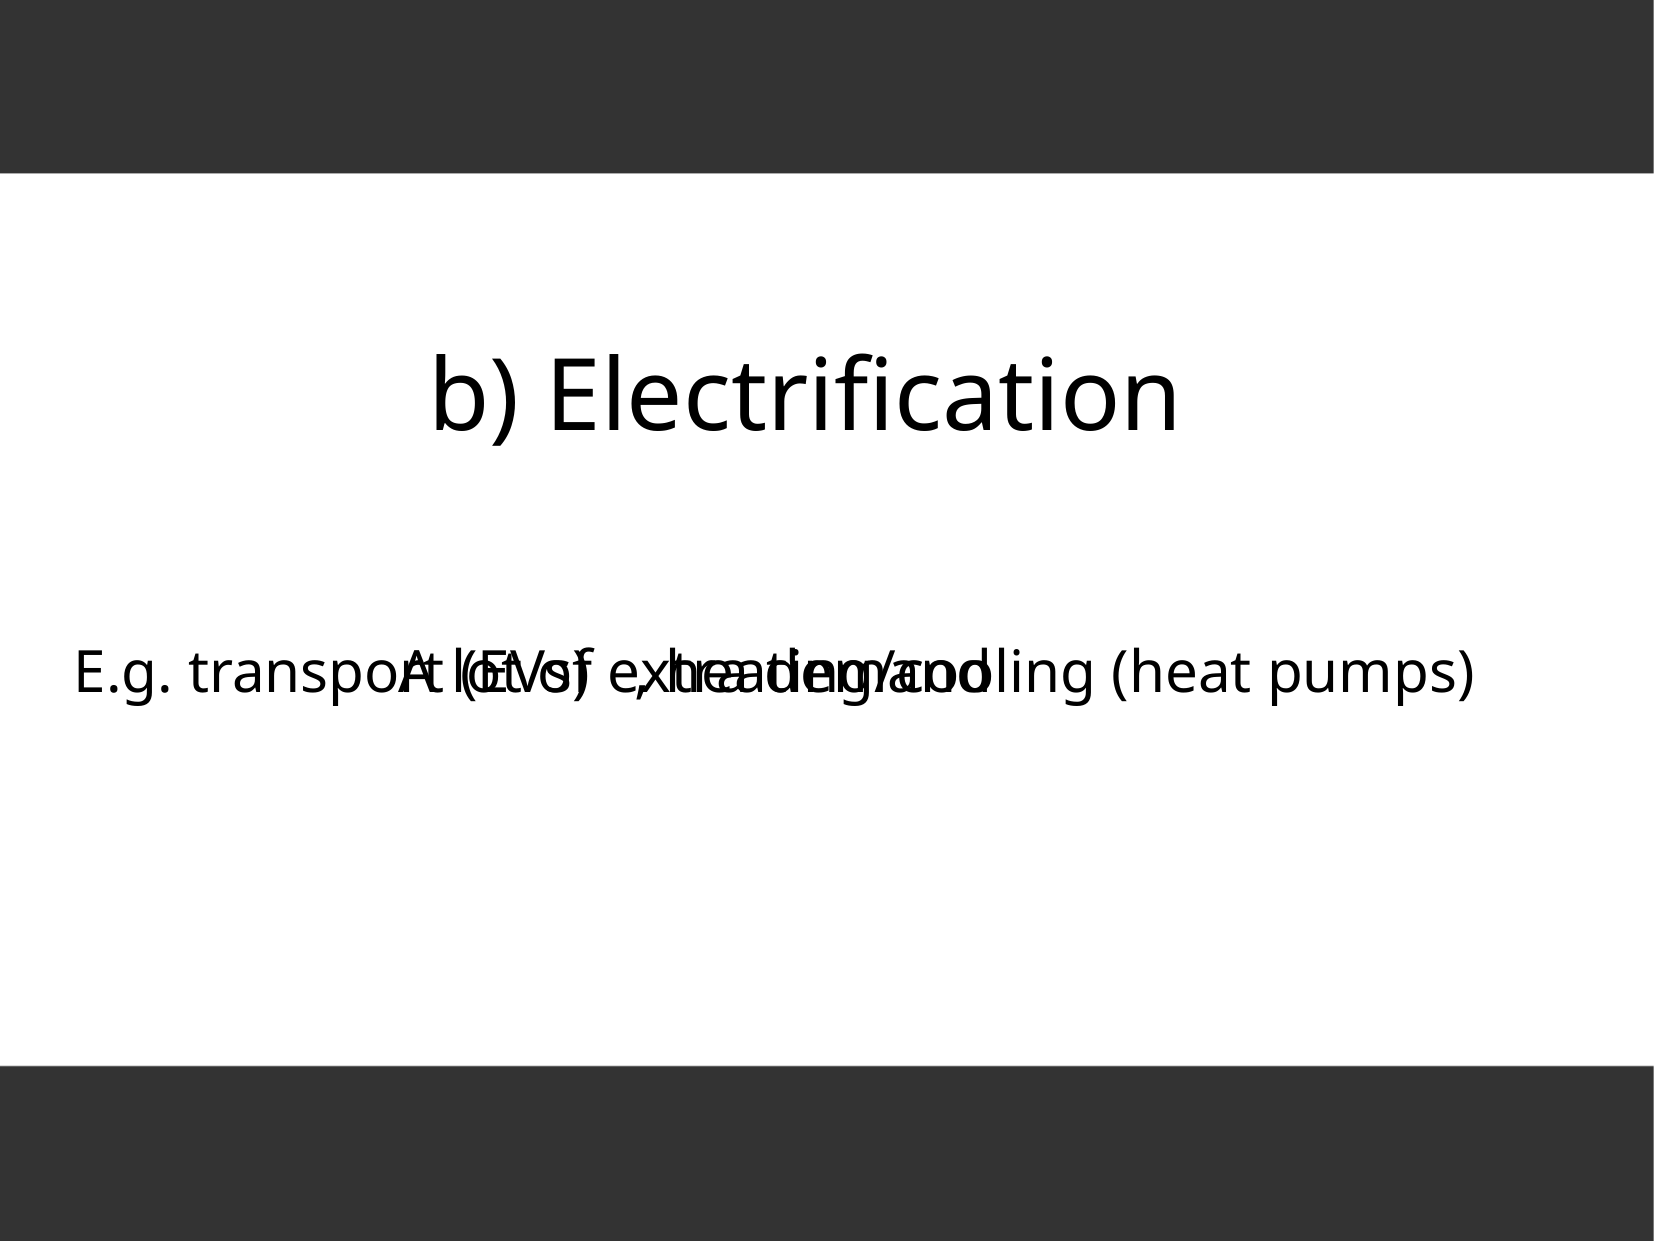

b) Electrification
E.g. transport (EVs)
A lot of extra demand
, heating/cooling (heat pumps)
#